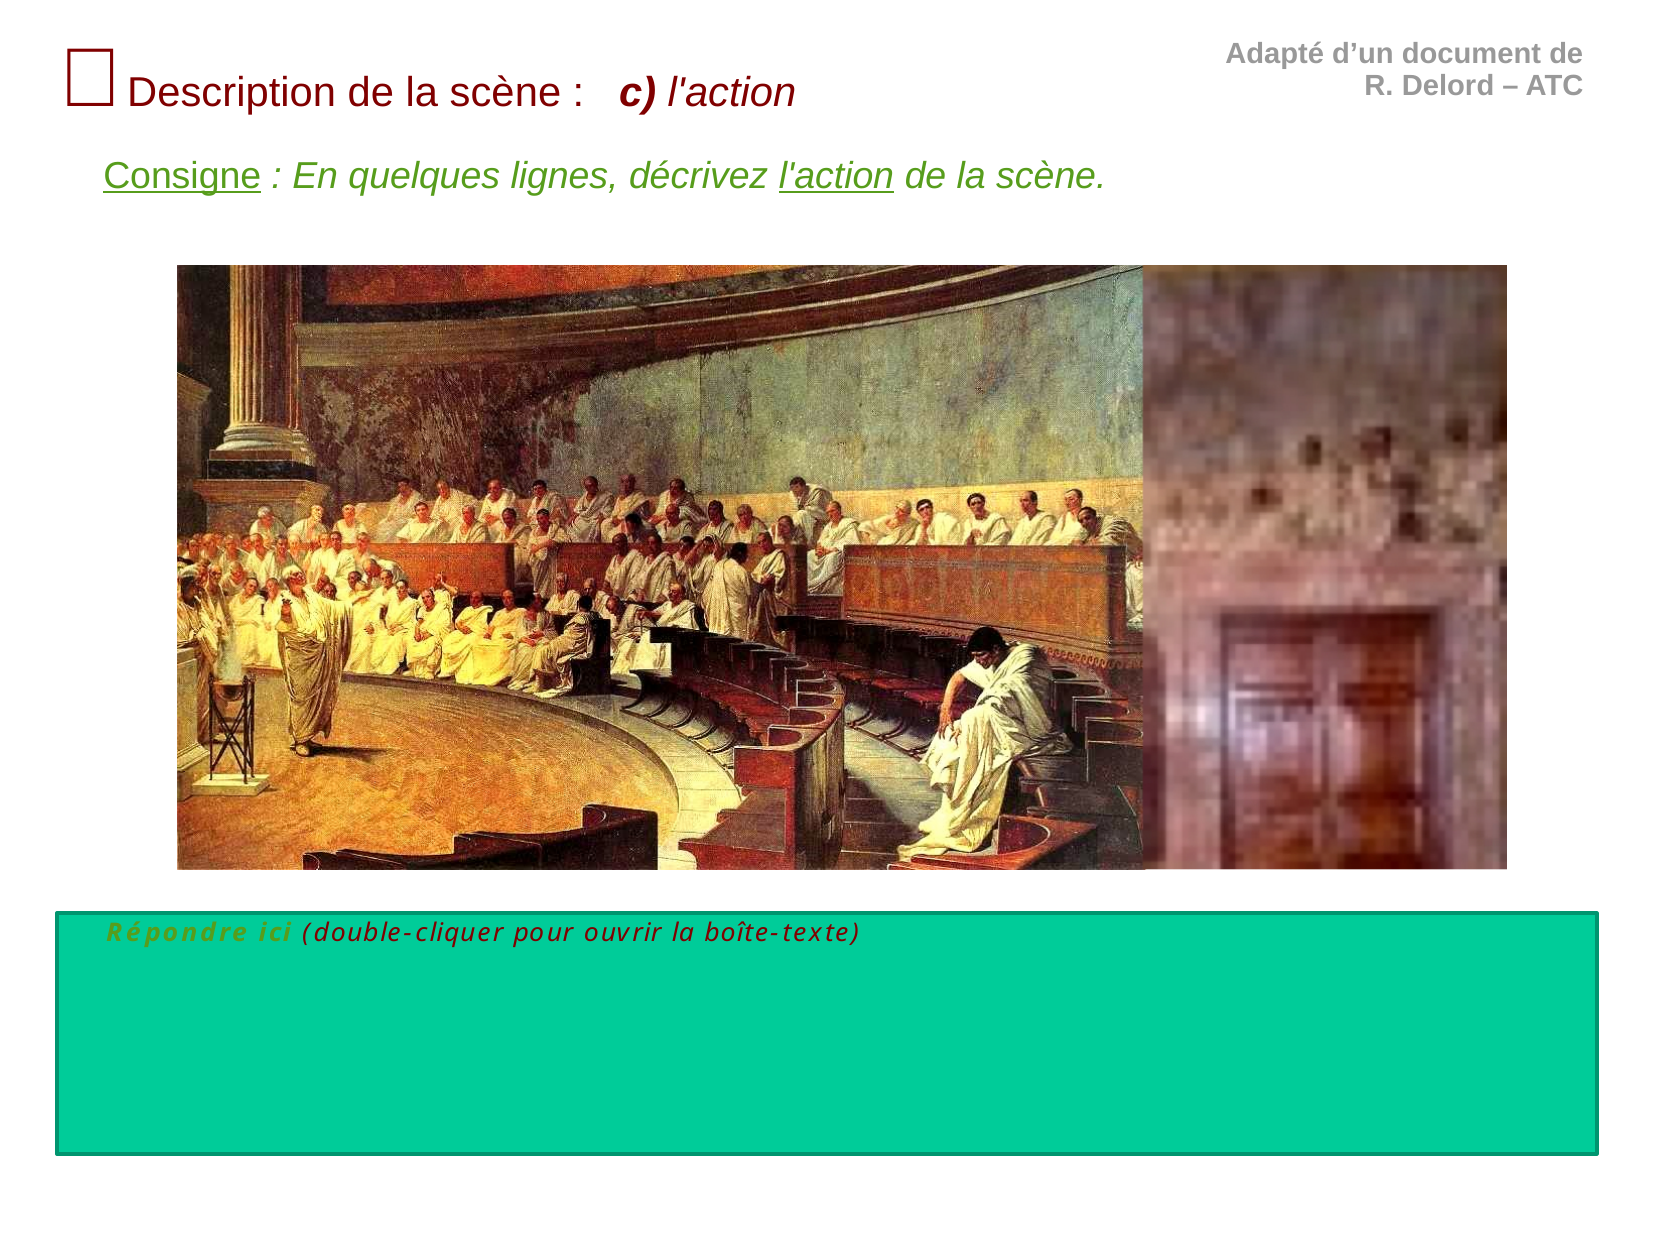

#  Description de la scène : c) l'action
Adapté d’un document de R. Delord – ATC
Consigne : En quelques lignes, décrivez l'action de la scène.